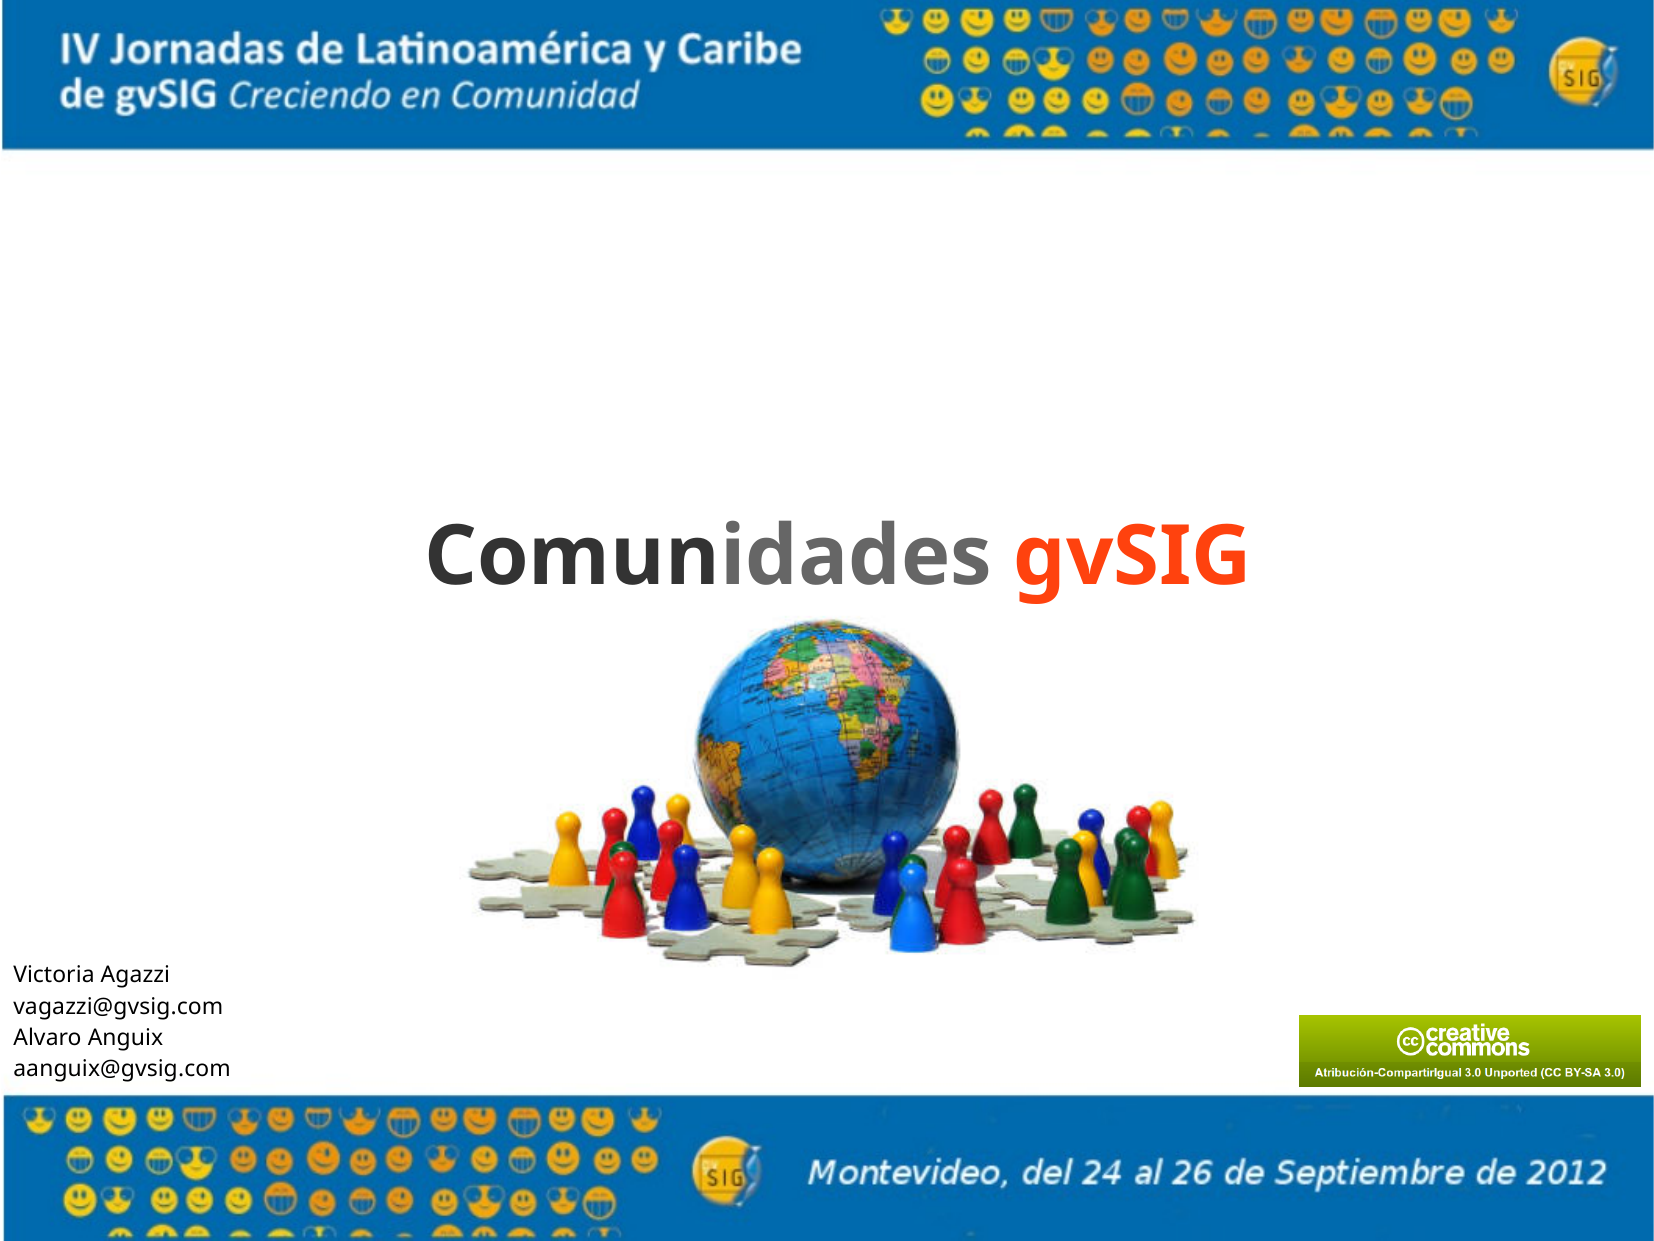

# Comunidades gvSIG
Victoria Agazzi
vagazzi@gvsig.com
Alvaro Anguix
aanguix@gvsig.com